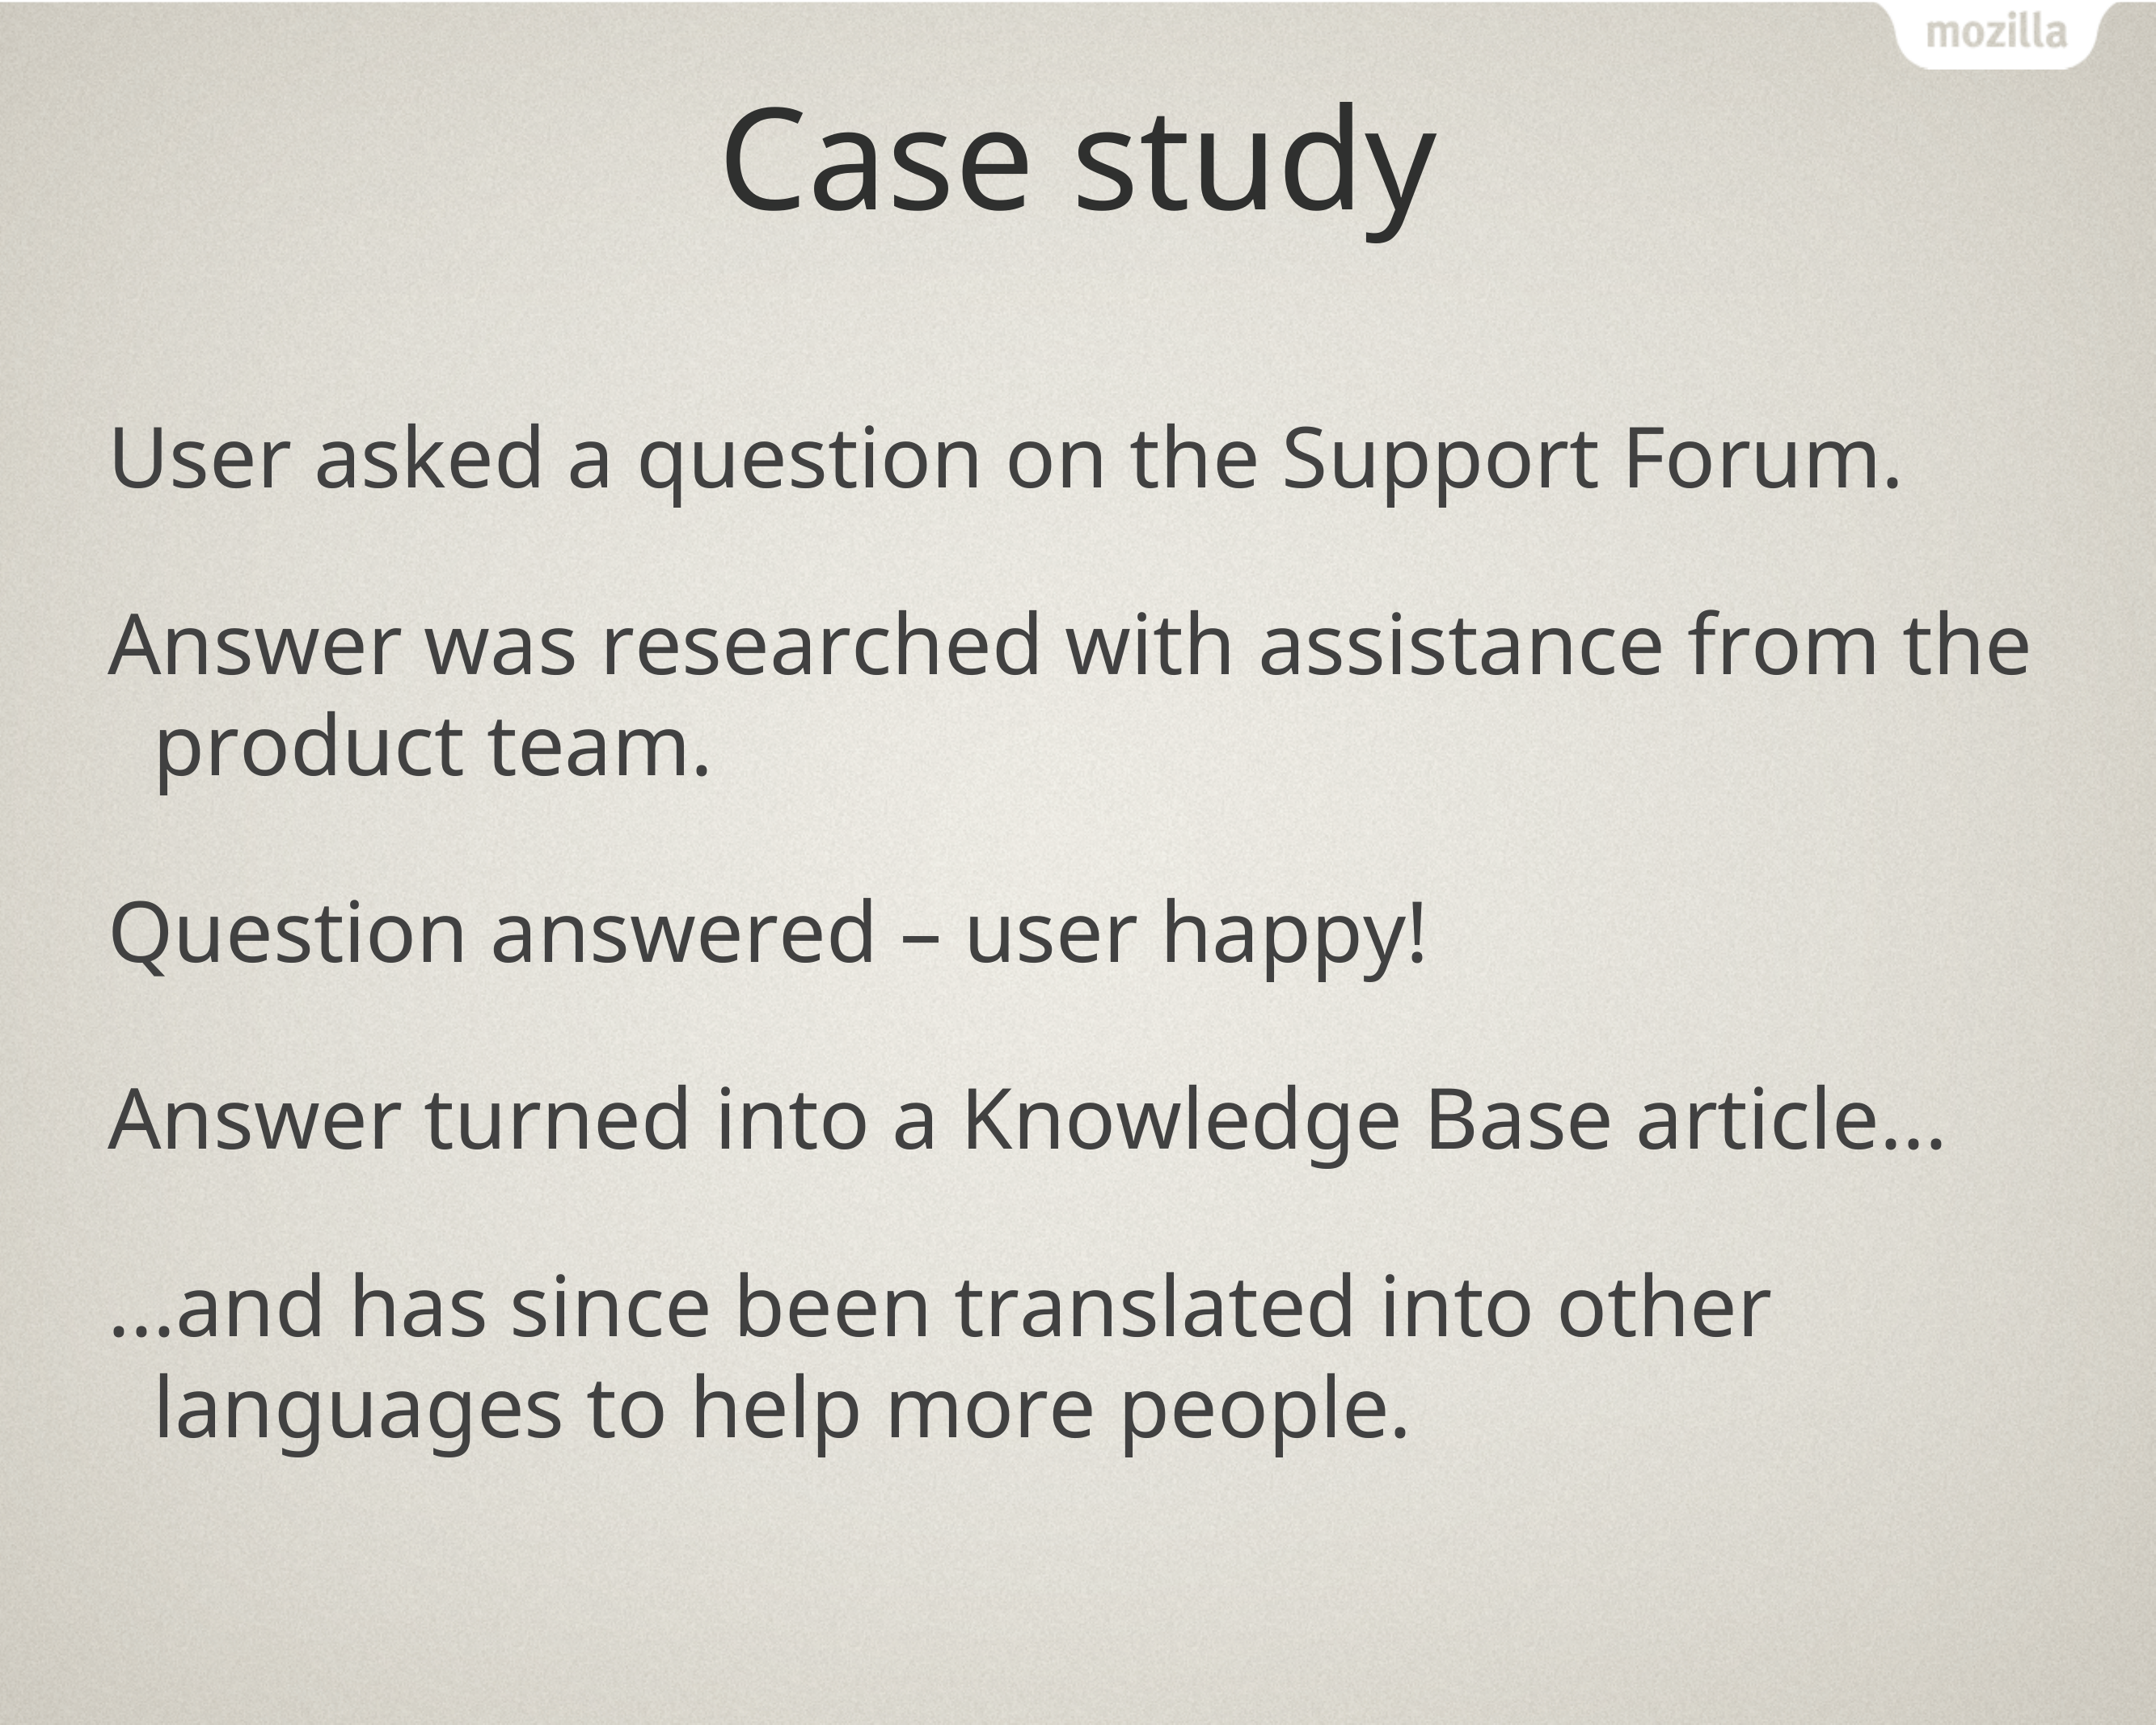

# Case study
User asked a question on the Support Forum.
Answer was researched with assistance from the product team.
Question answered – user happy!
Answer turned into a Knowledge Base article...
...and has since been translated into other languages to help more people.